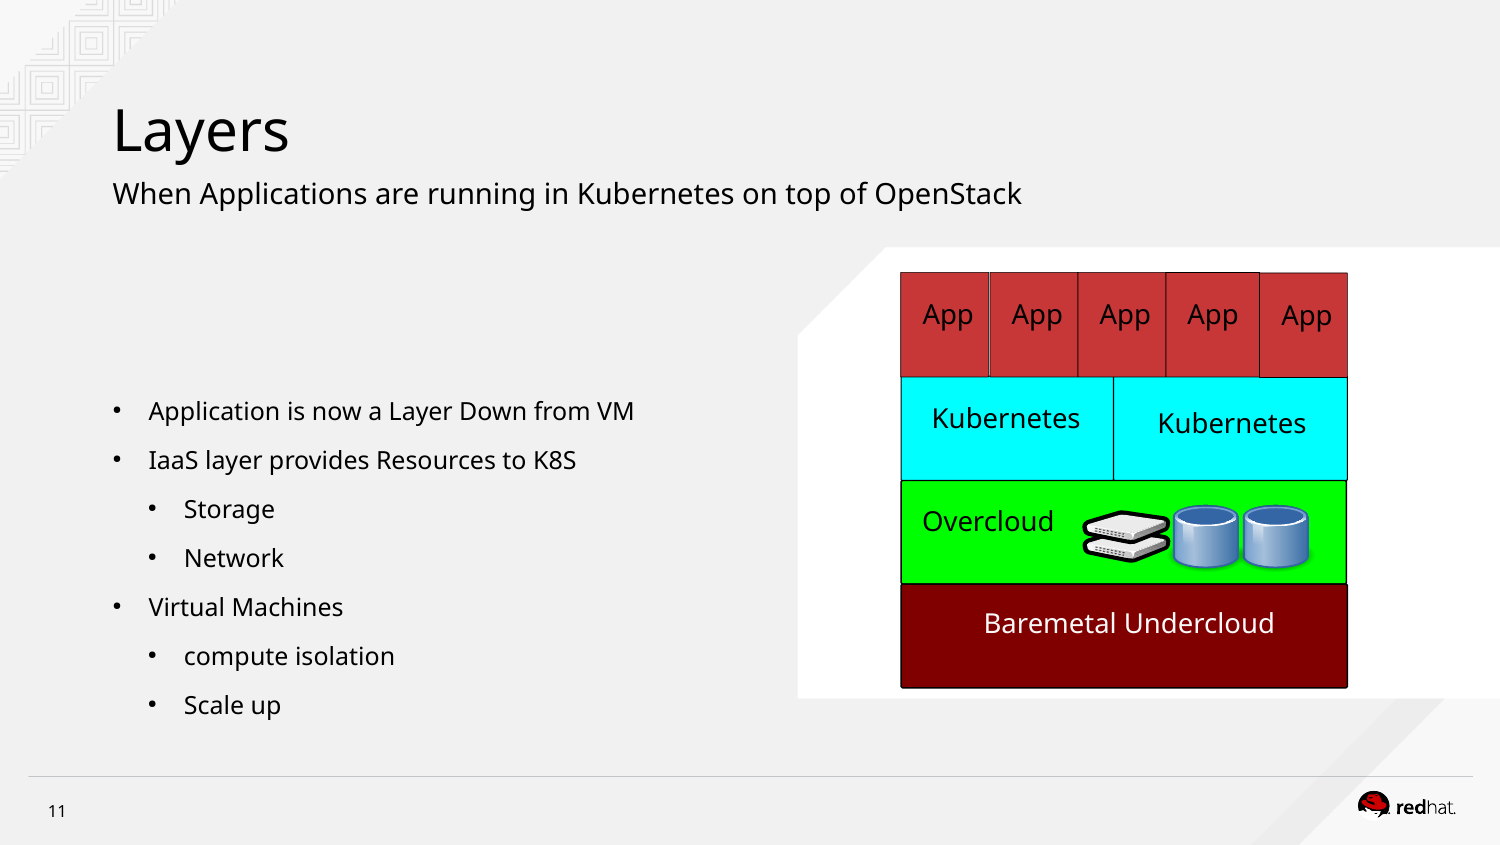

# Layers
When Applications are running in Kubernetes on top of OpenStack
Application is now a Layer Down from VM
IaaS layer provides Resources to K8S
Storage
Network
Virtual Machines
compute isolation
Scale up
11